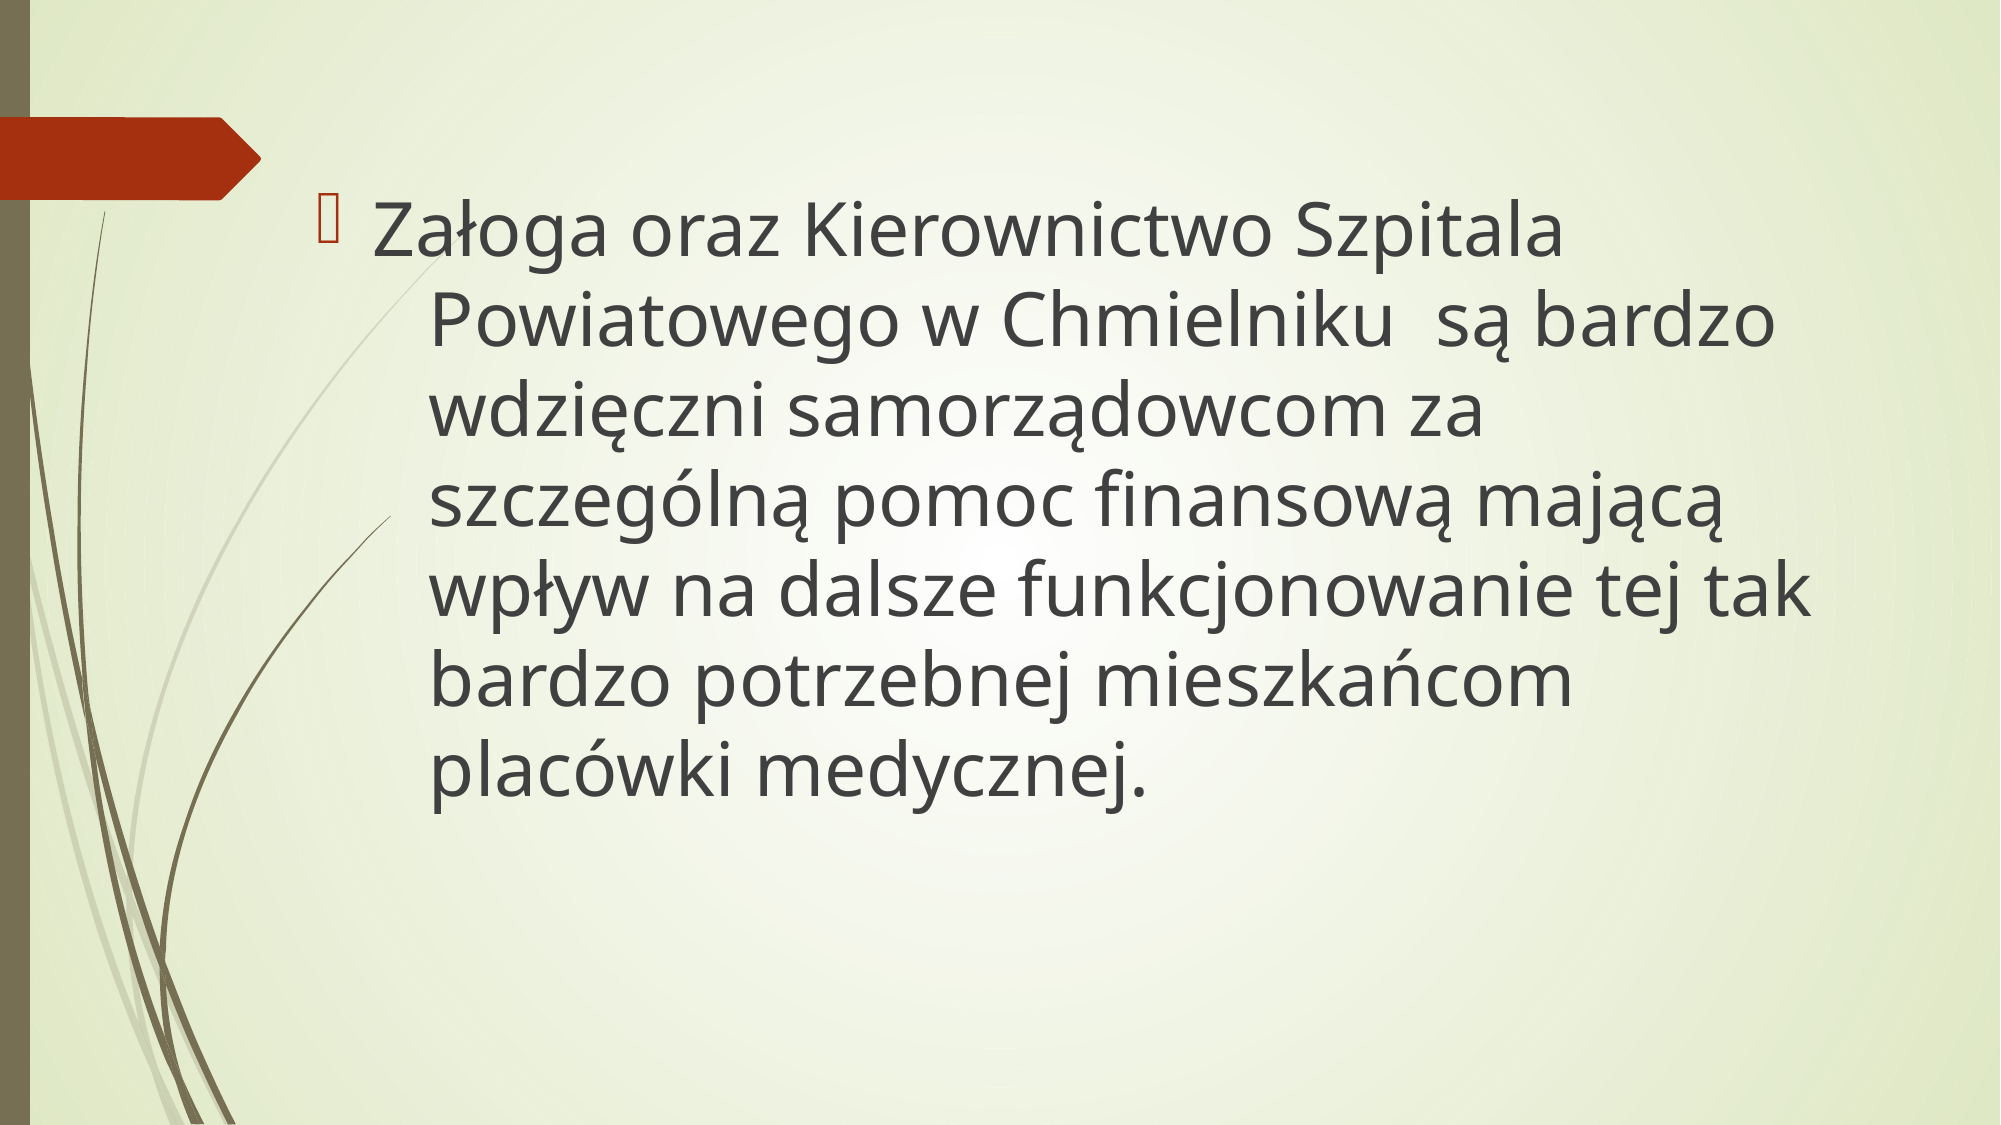

#
Załoga oraz Kierownictwo Szpitala Powiatowego w Chmielniku są bardzo wdzięczni samorządowcom za szczególną pomoc finansową mającą wpływ na dalsze funkcjonowanie tej tak bardzo potrzebnej mieszkańcom placówki medycznej.